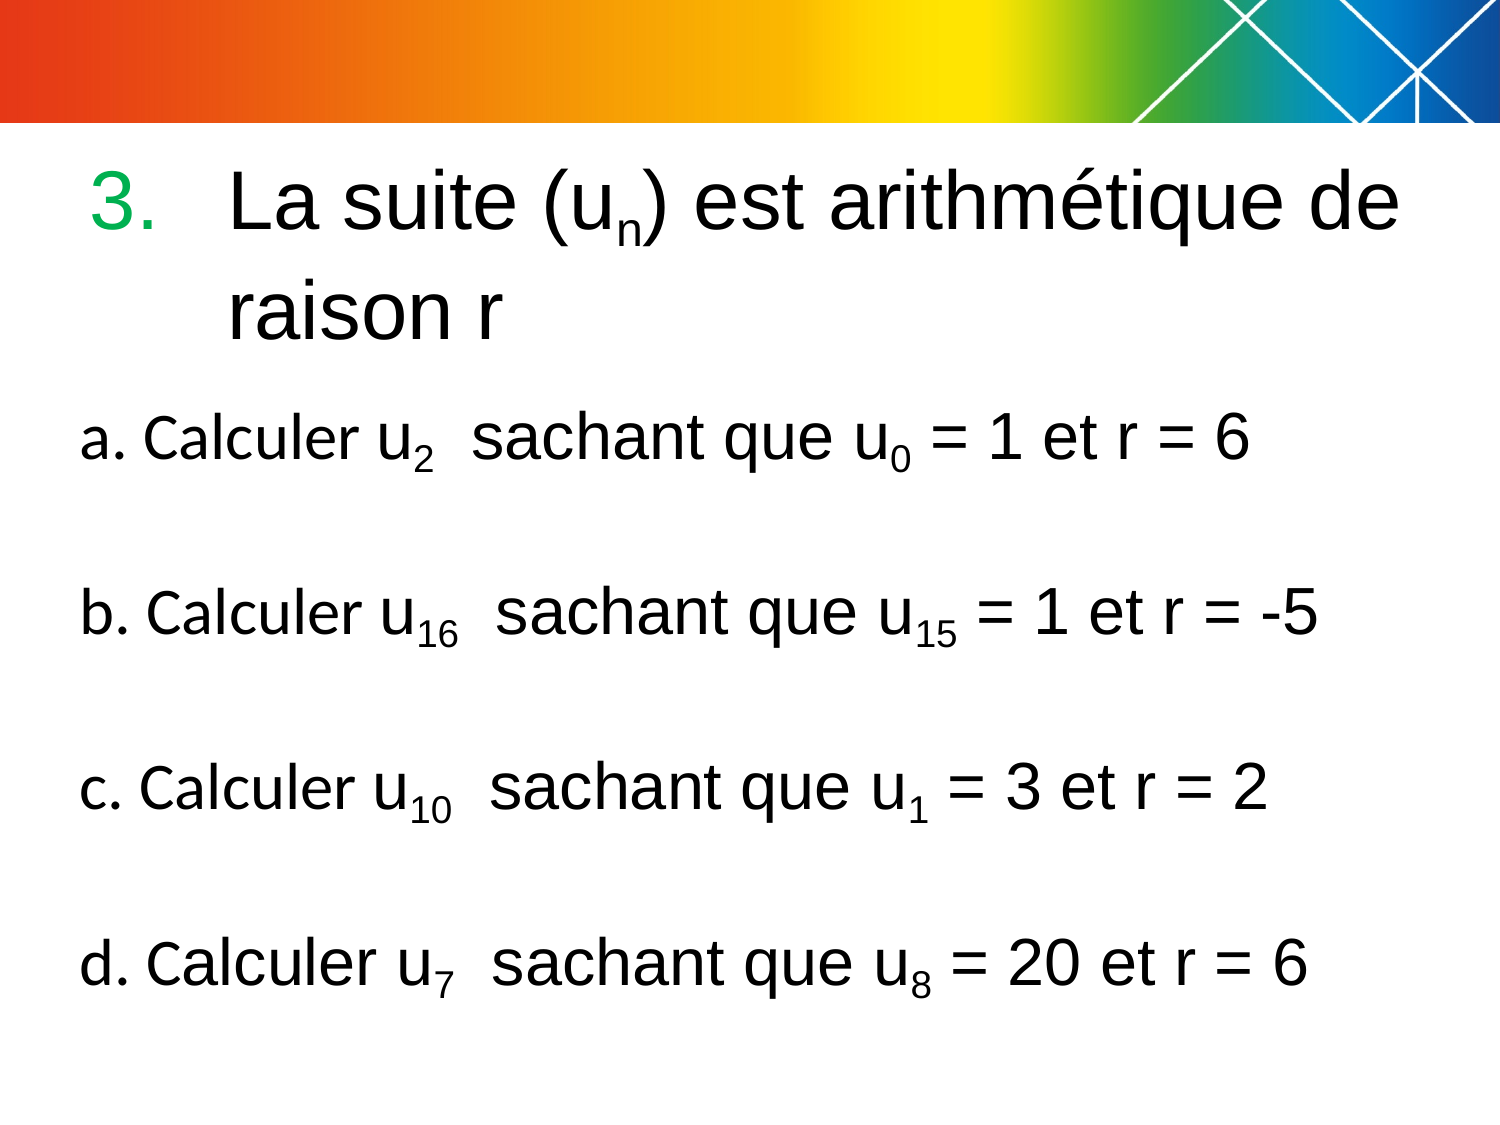

La suite (un) est arithmétique de raison r
a. Calculer u2 sachant que u0 = 1 et r = 6
b. Calculer u16 sachant que u15 = 1 et r = -5
c. Calculer u10 sachant que u1 = 3 et r = 2
d. Calculer u7 sachant que u8 = 20 et r = 6